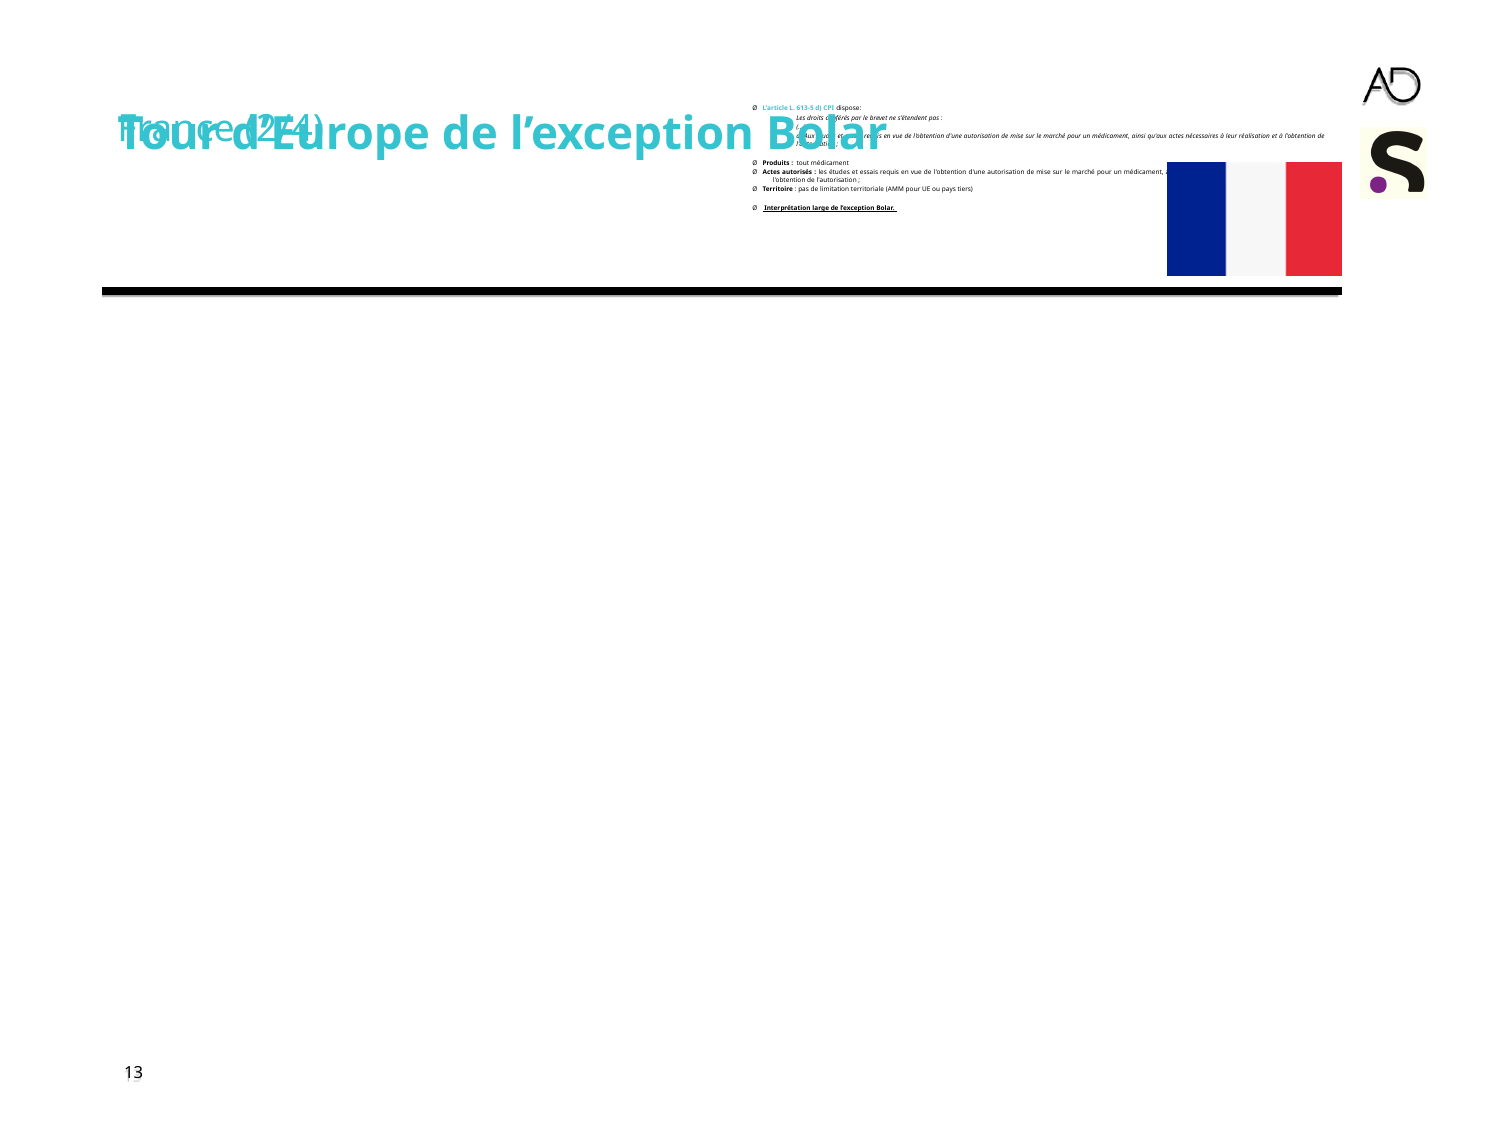

# France (2/4)
Tour d’Europe de l’exception Bolar
L’article L. 613-5 d) CPI dispose:
Les droits conférés par le brevet ne s'étendent pas :
(…)
d) Aux études et essais requis en vue de l'obtention d'une autorisation de mise sur le marché pour un médicament, ainsi qu'aux actes nécessaires à leur réalisation et à l'obtention de l'autorisation ;
Produits : tout médicament
Actes autorisés : les études et essais requis en vue de l'obtention d'une autorisation de mise sur le marché pour un médicament, ainsi qu'aux actes nécessaires à leur réalisation et à l'obtention de l'autorisation ;
Territoire : pas de limitation territoriale (AMM pour UE ou pays tiers)
 Interprétation large de l’exception Bolar.